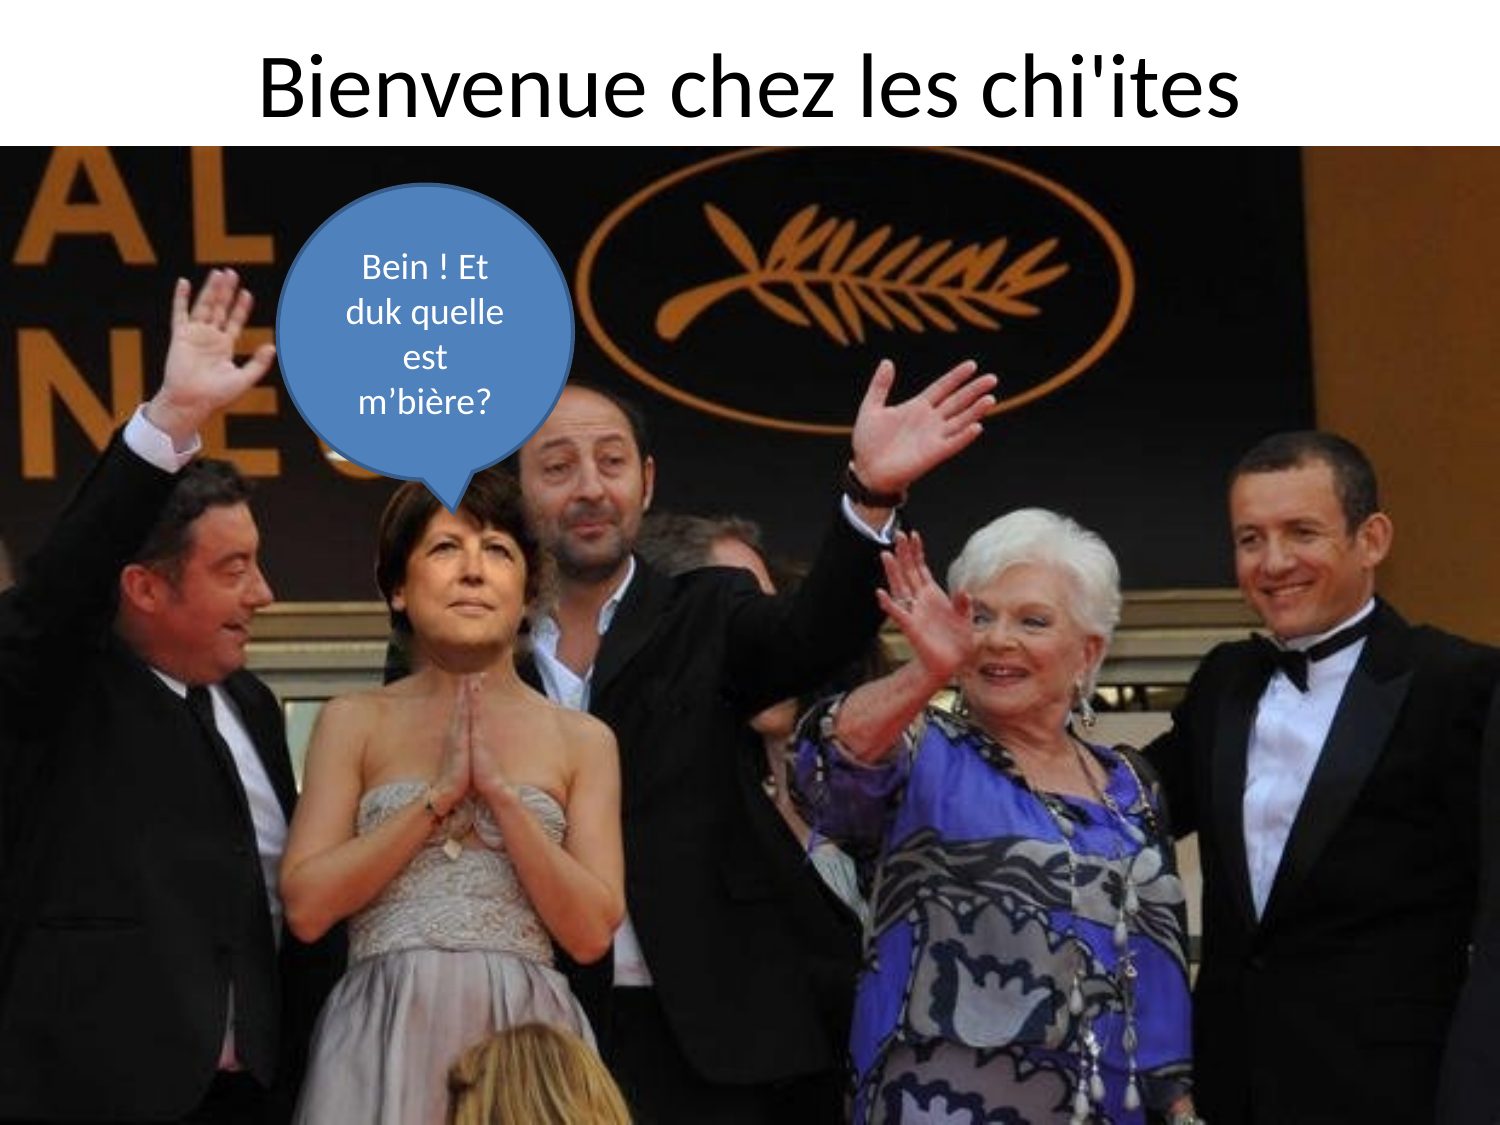

# Bienvenue chez les chi'ites
Bein ! Et duk quelle est m’bière?